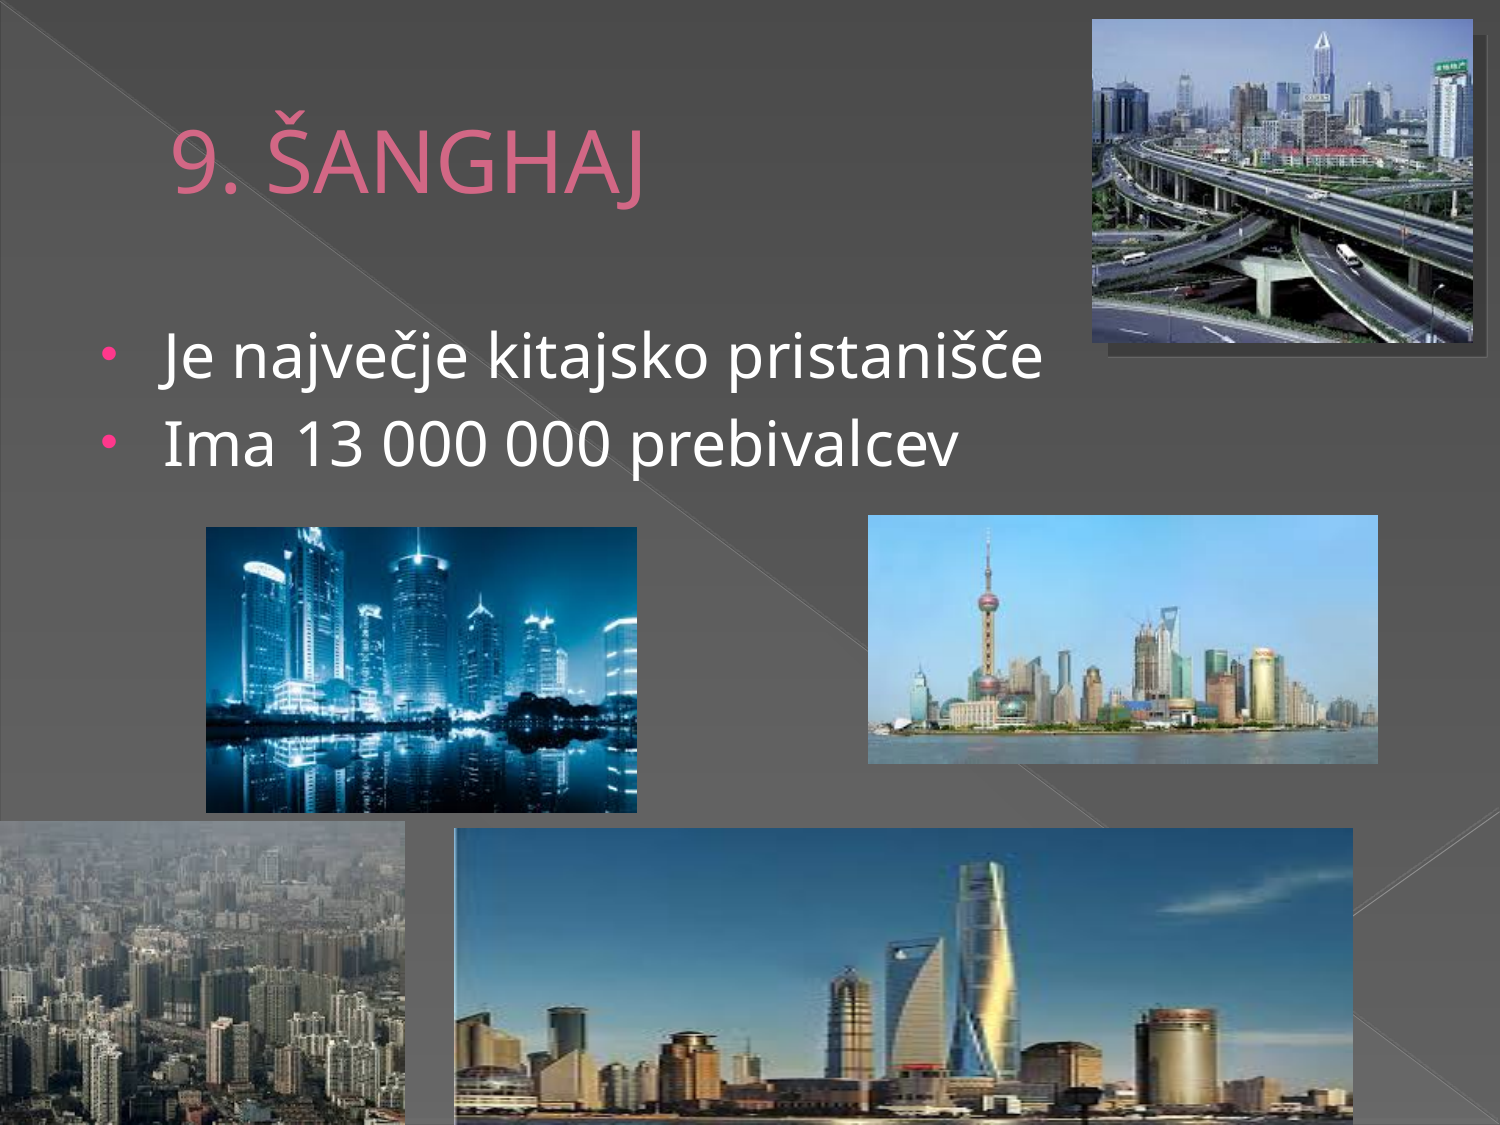

# 9. ŠANGHAJ
Je največje kitajsko pristanišče
Ima 13 000 000 prebivalcev